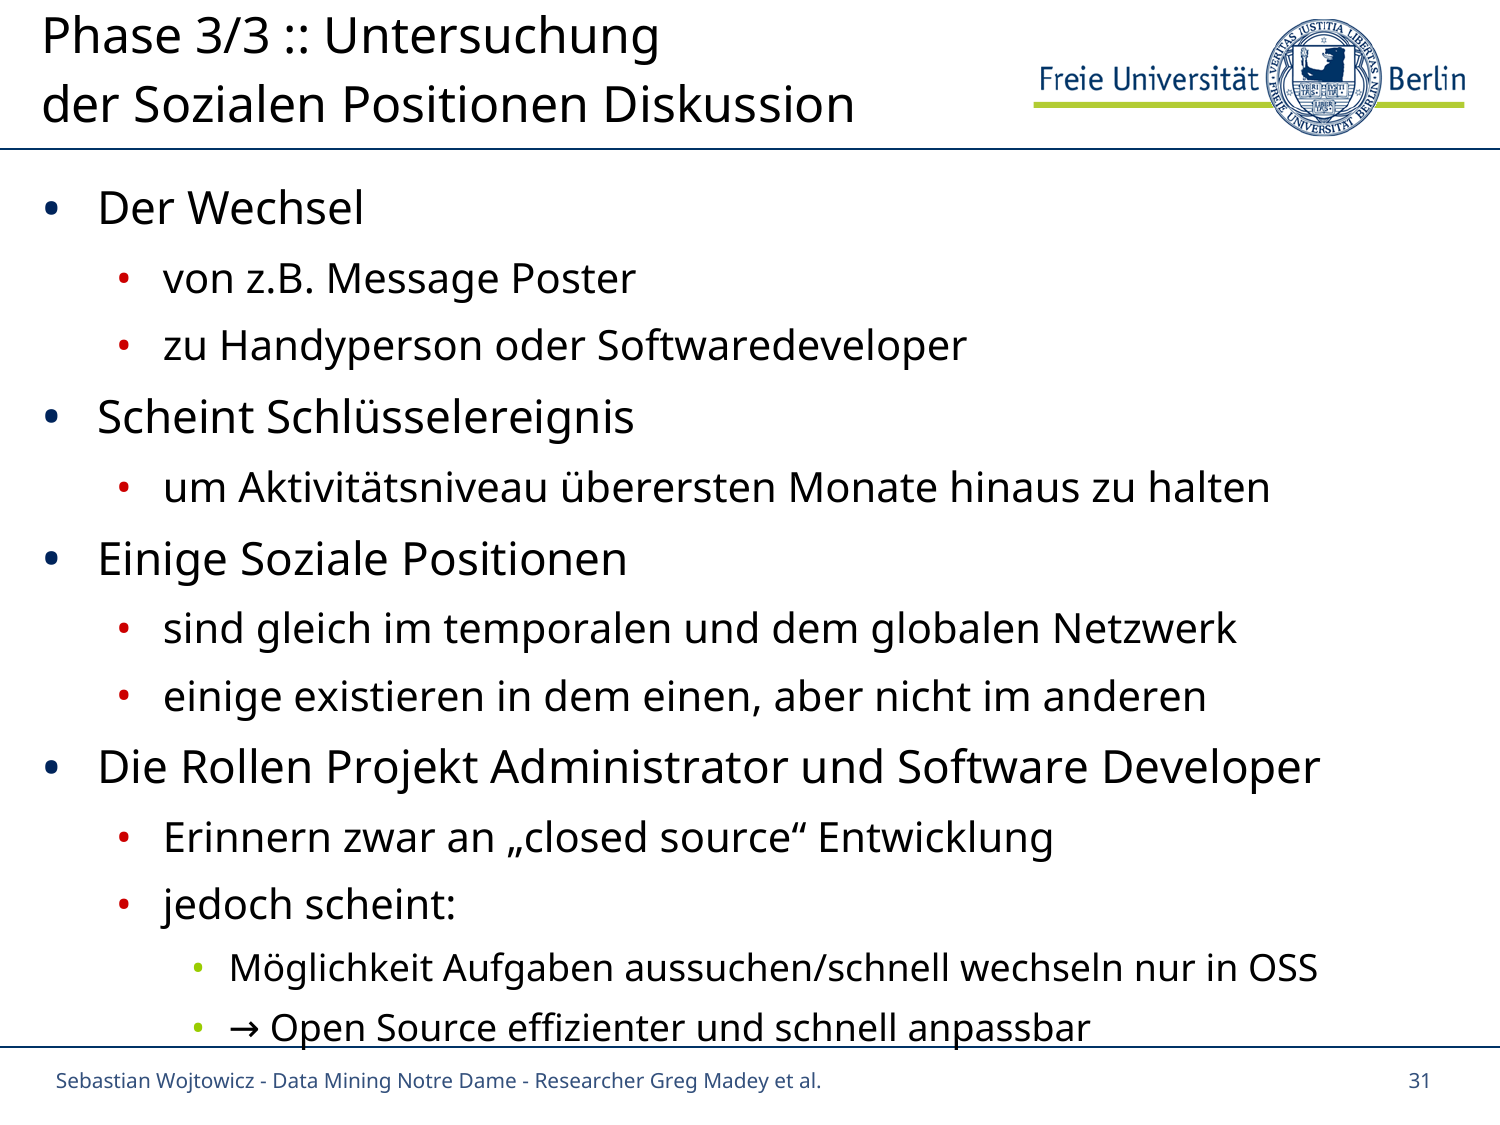

# Phase 3/3 :: Untersuchung der Sozialen Positionen Diskussion
Der Wechsel
von z.B. Message Poster
zu Handyperson oder Softwaredeveloper
Scheint Schlüsselereignis
um Aktivitätsniveau überersten Monate hinaus zu halten
Einige Soziale Positionen
sind gleich im temporalen und dem globalen Netzwerk
einige existieren in dem einen, aber nicht im anderen
Die Rollen Projekt Administrator und Software Developer
Erinnern zwar an „closed source“ Entwicklung
jedoch scheint:
Möglichkeit Aufgaben aussuchen/schnell wechseln nur in OSS
→ Open Source effizienter und schnell anpassbar
Sebastian Wojtowicz - Data Mining Notre Dame - Researcher Greg Madey et al.
31